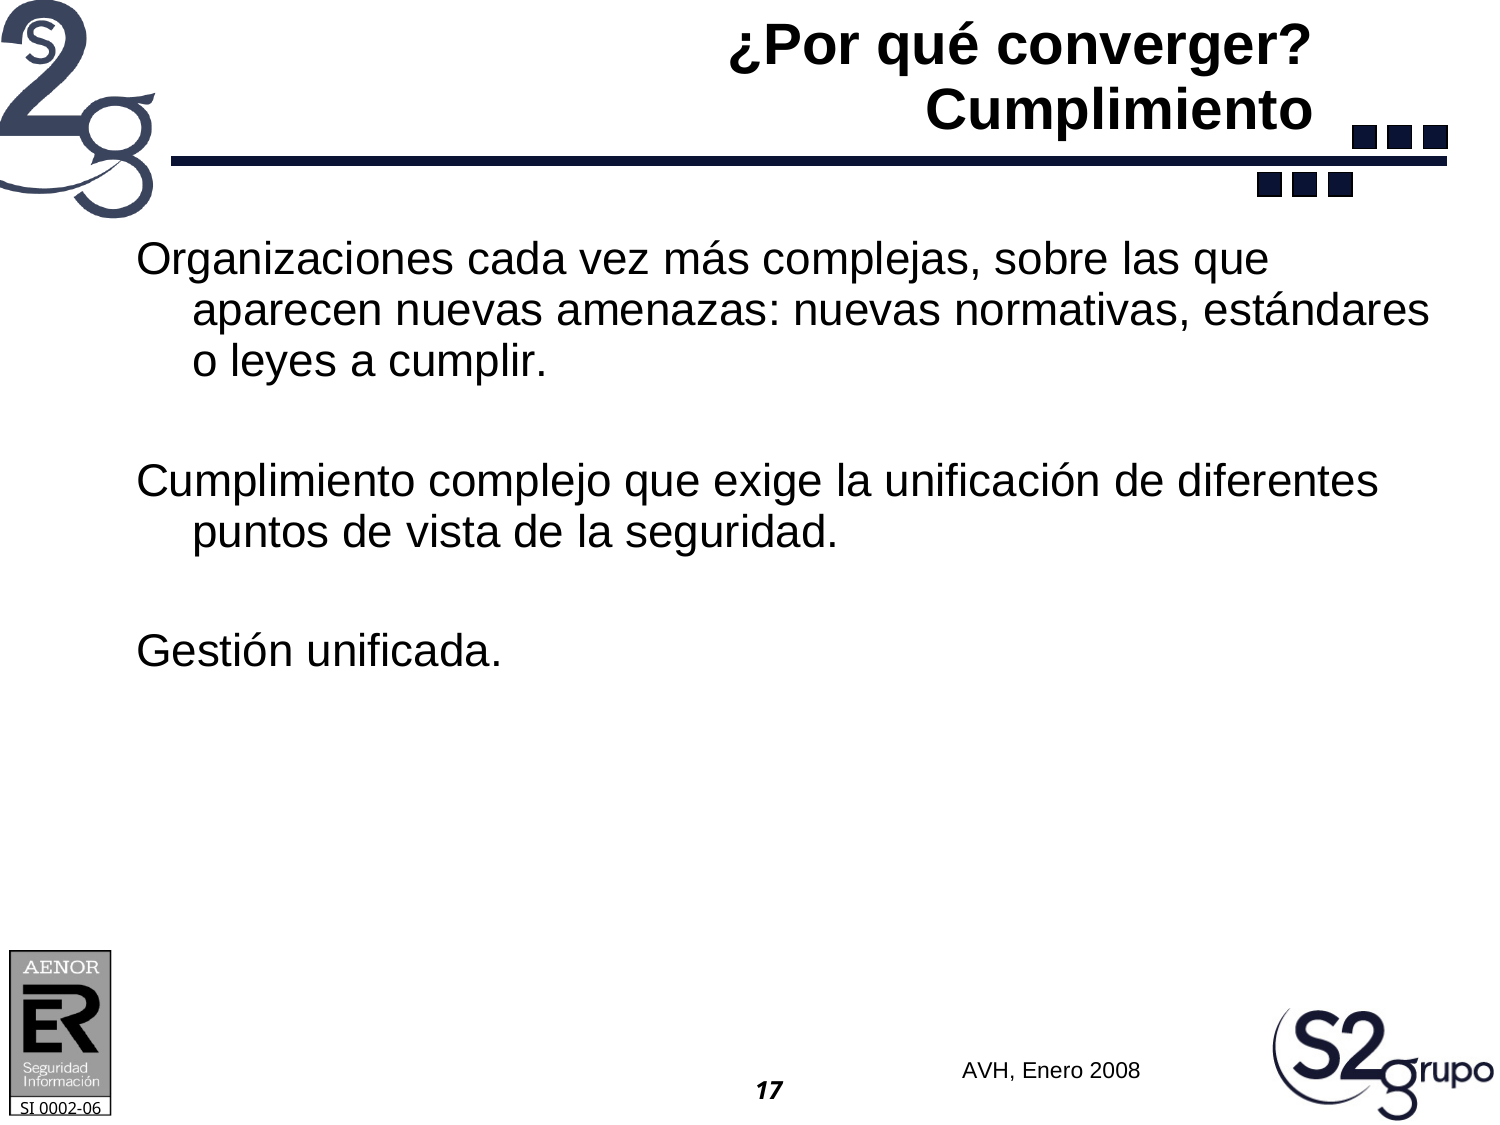

# ¿Por qué converger? Cumplimiento
Organizaciones cada vez más complejas, sobre las que aparecen nuevas amenazas: nuevas normativas, estándares o leyes a cumplir.
Cumplimiento complejo que exige la unificación de diferentes puntos de vista de la seguridad.
Gestión unificada.
AVH, Enero 2008